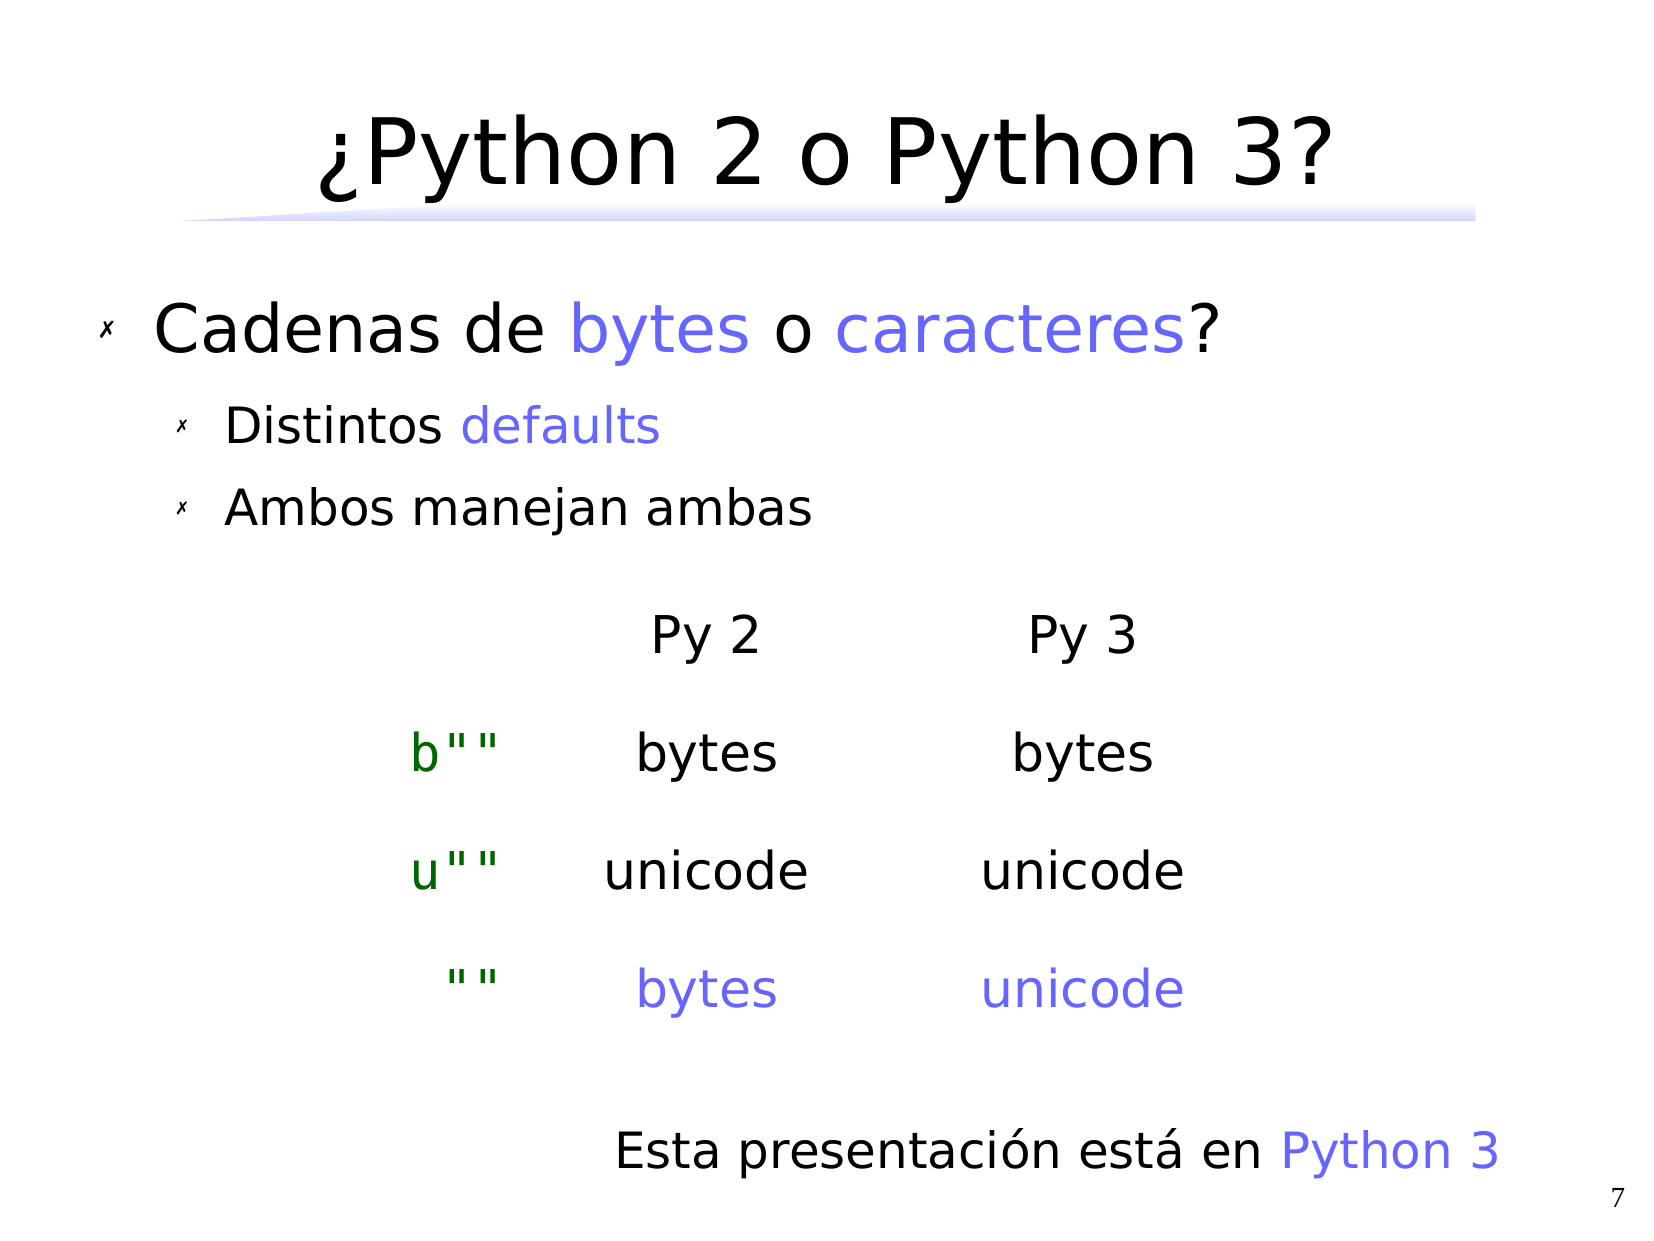

# ¿Python 2 o Python 3?
Cadenas de bytes o caracteres?
Distintos defaults
Ambos manejan ambas
| | Py 2 | Py 3 |
| --- | --- | --- |
| b"" | bytes | bytes |
| u"" | unicode | unicode |
| "" | bytes | unicode |
Esta presentación está en Python 3
7